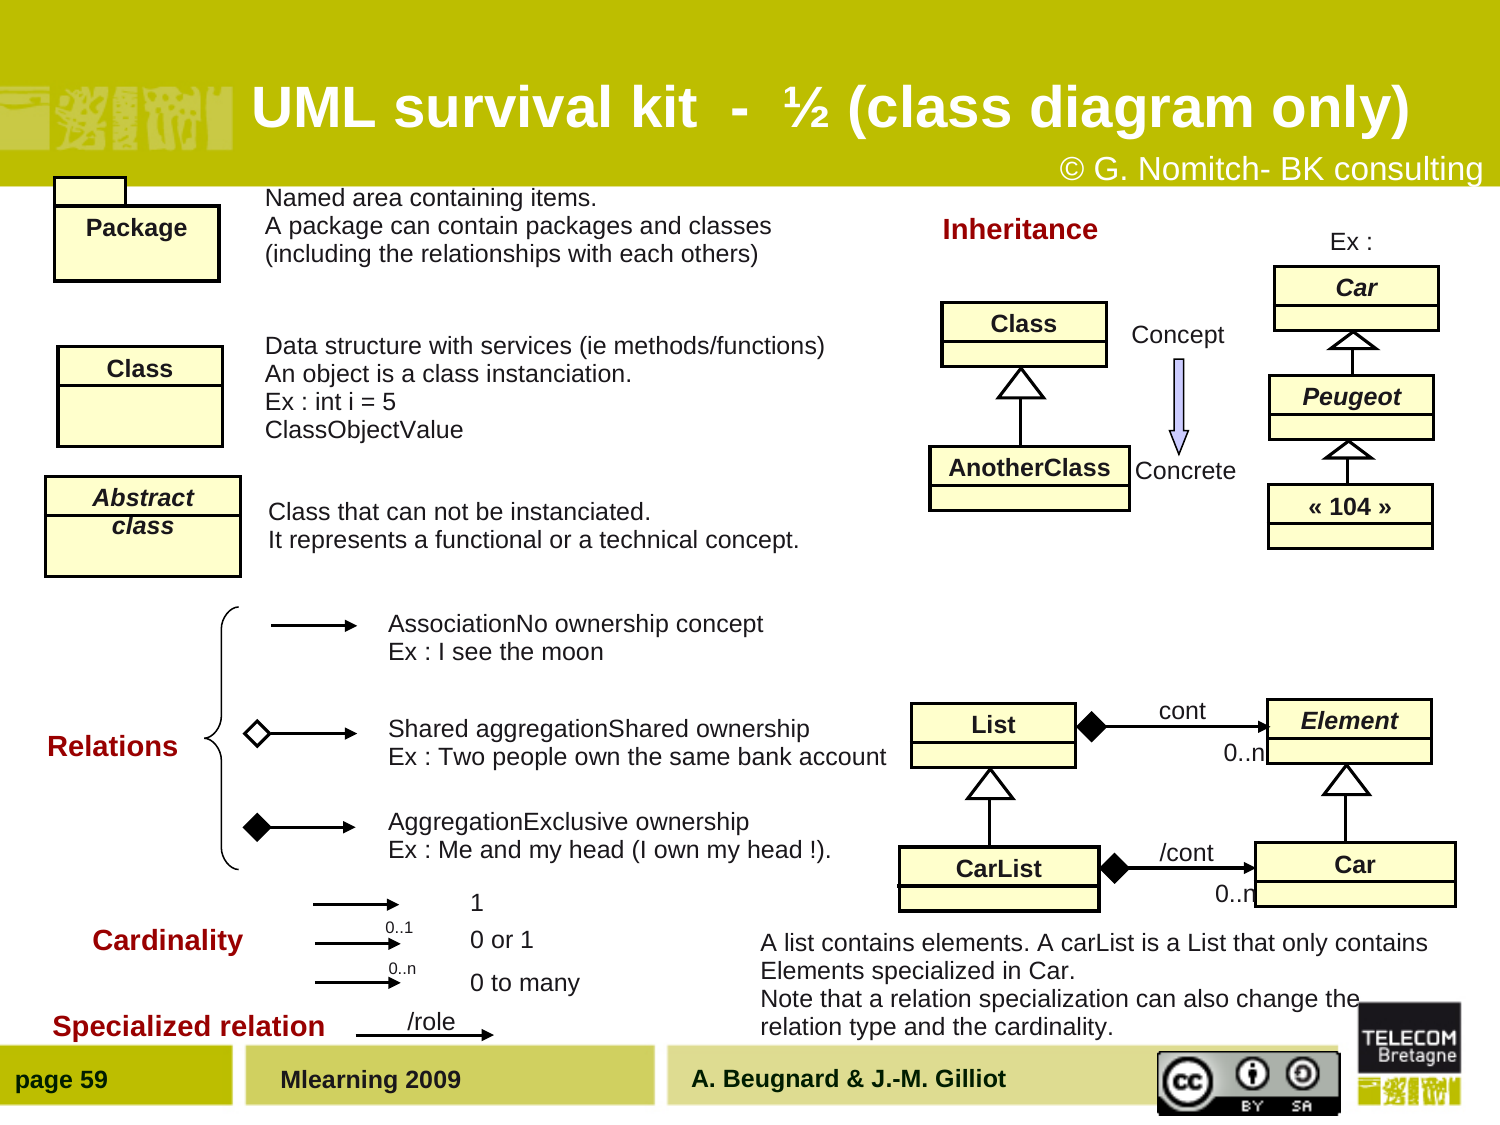

# UML survival kit - ½ (class diagram only)
© G. Nomitch- BK consulting
Named area containing items.
A package can contain packages and classes (including the relationships with each others)
Data structure with services (ie methods/functions)
An object is a class instanciation.
Ex : int i = 5
ClassObjectValue
Class that can not be instanciated.
It represents a functional or a technical concept.
Package
Inheritance
Car
Peugeot
« 104 »
Class
AnotherClass
Concept
Concrete
Ex :
Class
Abstract class
AssociationNo ownership concept
Ex : I see the moon
Shared aggregationShared ownership
Ex : Two people own the same bank account
Relations
AggregationExclusive ownership
Ex : Me and my head (I own my head !).
cont
Element
Car
List
CarList
0..n
/cont
0..n
1
0 or 1
0..1
0..n
0 to many
Cardinality
A list contains elements. A carList is a List that only contains Elements specialized in Car.
Note that a relation specialization can also change the relation type and the cardinality.
/role
Specialized relation
59